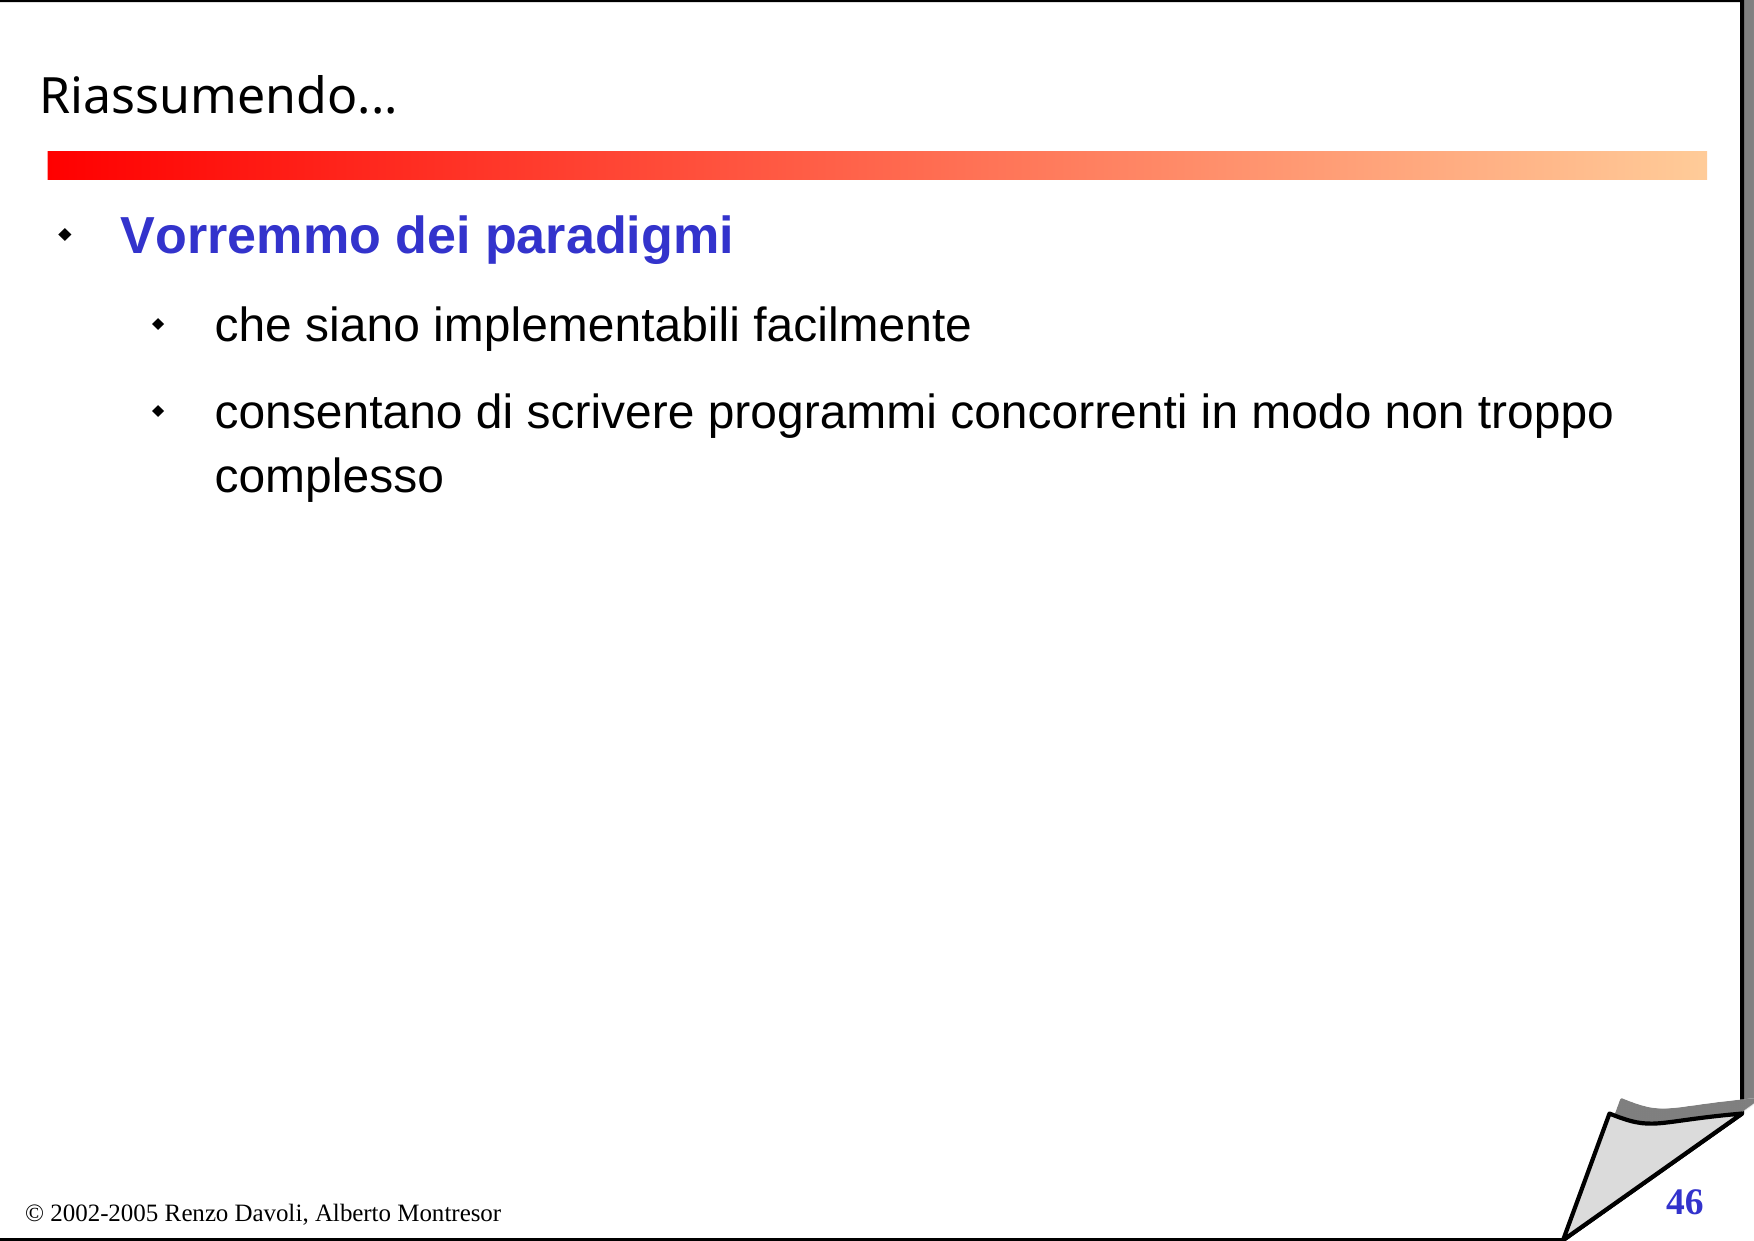

# Riassumendo...
Vorremmo dei paradigmi
che siano implementabili facilmente
consentano di scrivere programmi concorrenti in modo non troppo complesso